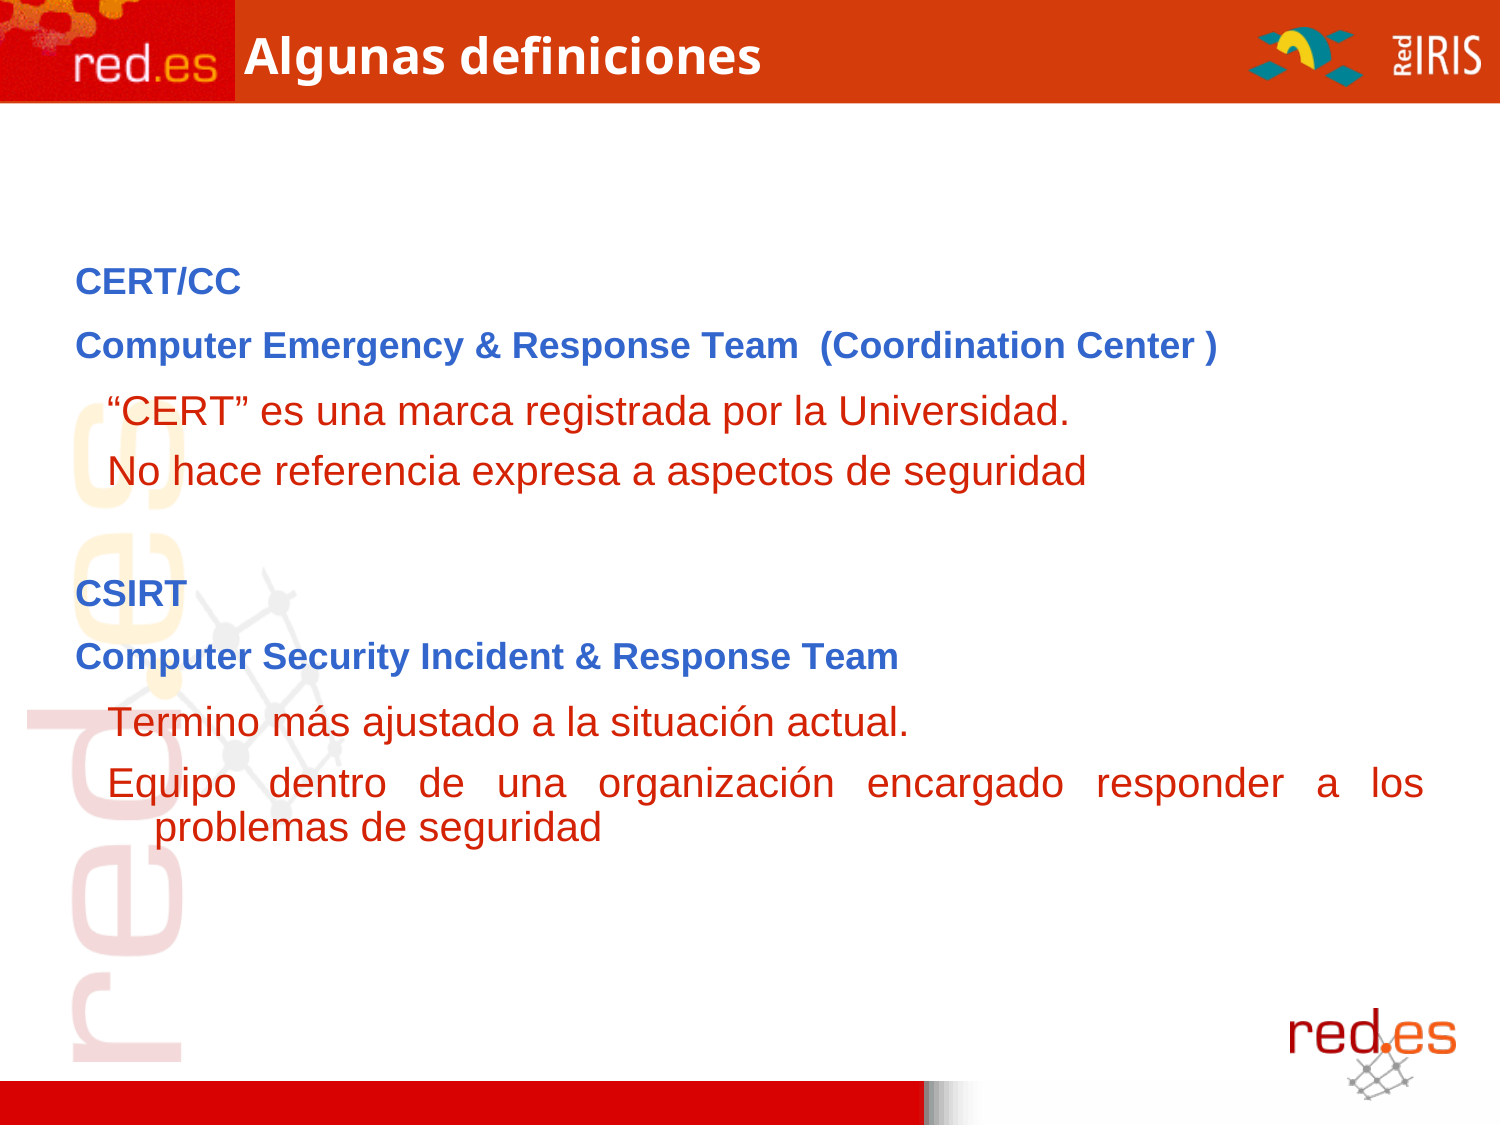

# Algunas definiciones
CERT/CC
Computer Emergency & Response Team (Coordination Center )
“CERT” es una marca registrada por la Universidad.
No hace referencia expresa a aspectos de seguridad
CSIRT
Computer Security Incident & Response Team
Termino más ajustado a la situación actual.
Equipo dentro de una organización encargado responder a los problemas de seguridad